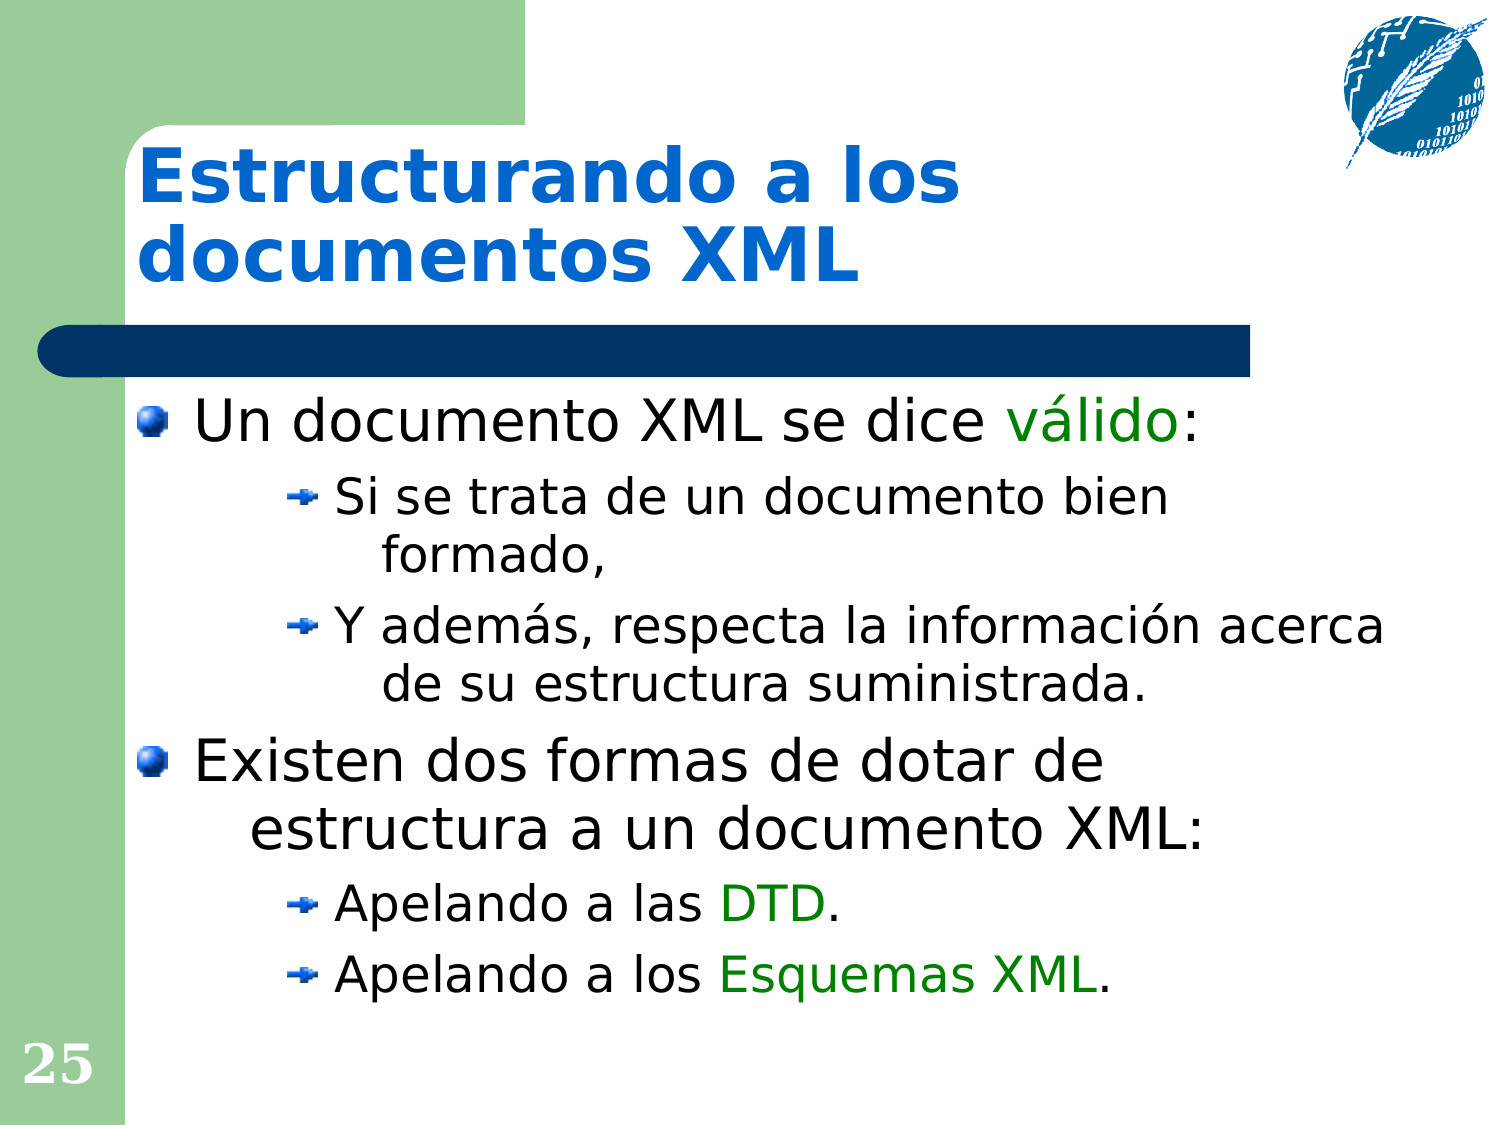

# Estructurando a los documentos XML
Un documento XML se dice válido:
Si se trata de un documento bien formado,
Y además, respecta la información acerca de su estructura suministrada.
Existen dos formas de dotar de estructura a un documento XML:
Apelando a las DTD.
Apelando a los Esquemas XML.
25